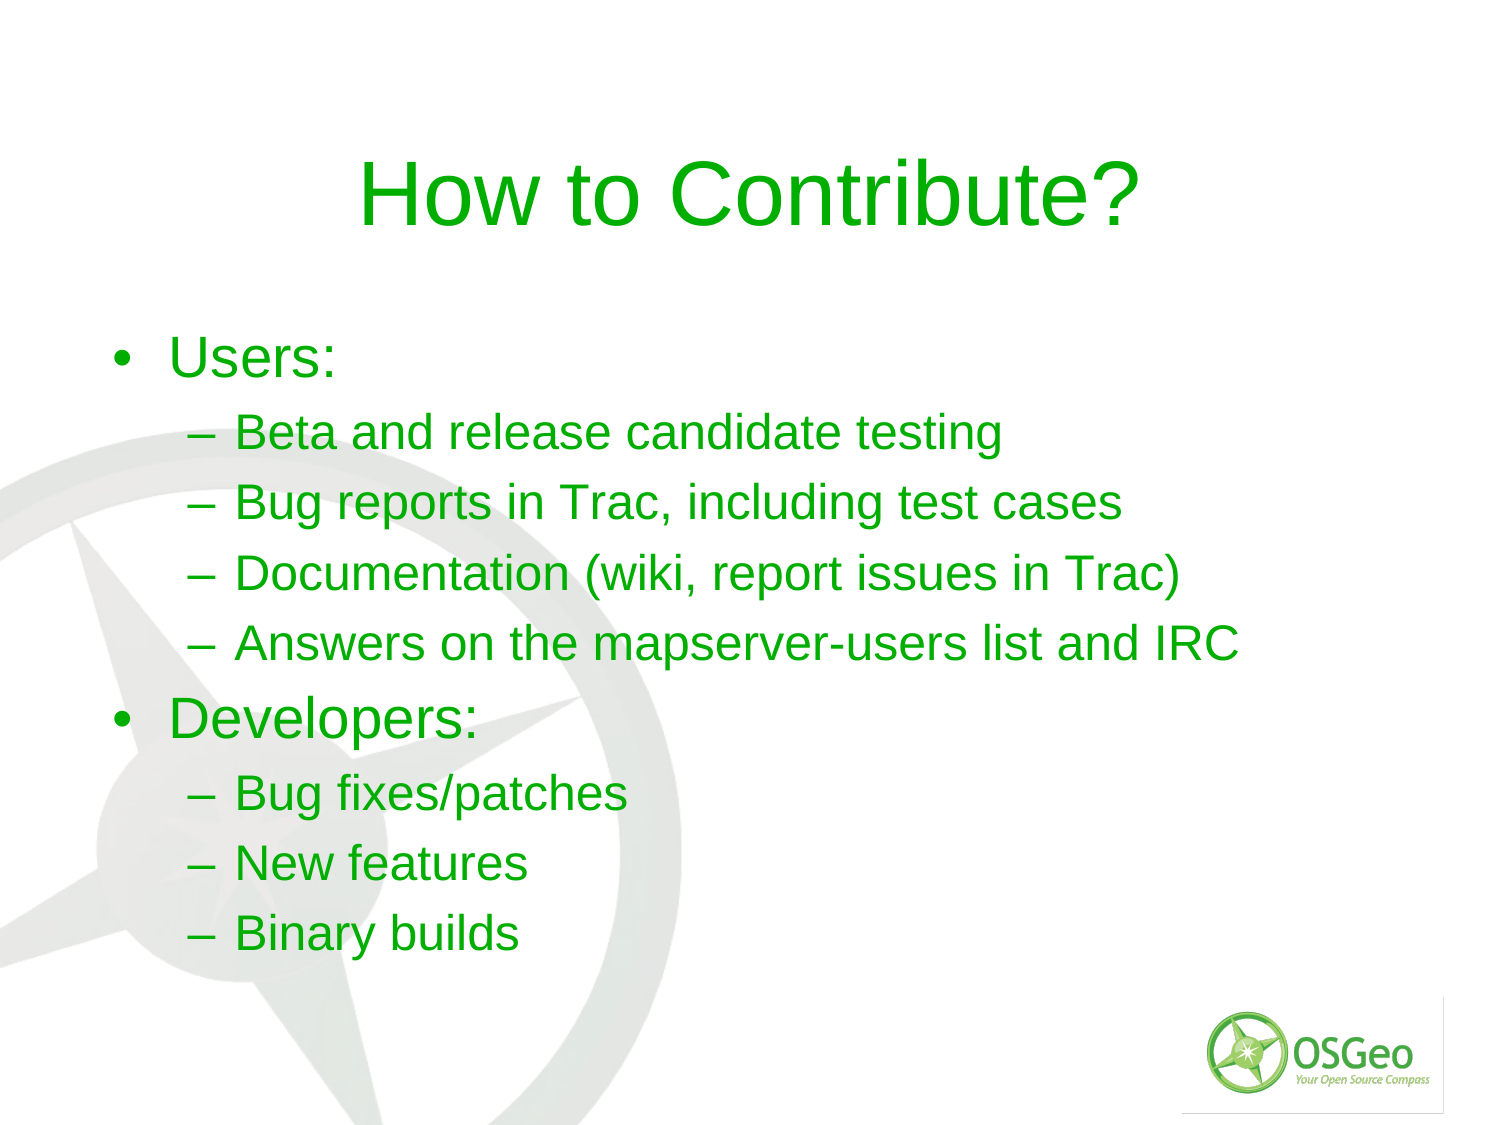

# How to Contribute?
Users:
Beta and release candidate testing
Bug reports in Trac, including test cases
Documentation (wiki, report issues in Trac)
Answers on the mapserver-users list and IRC
Developers:
Bug fixes/patches
New features
Binary builds